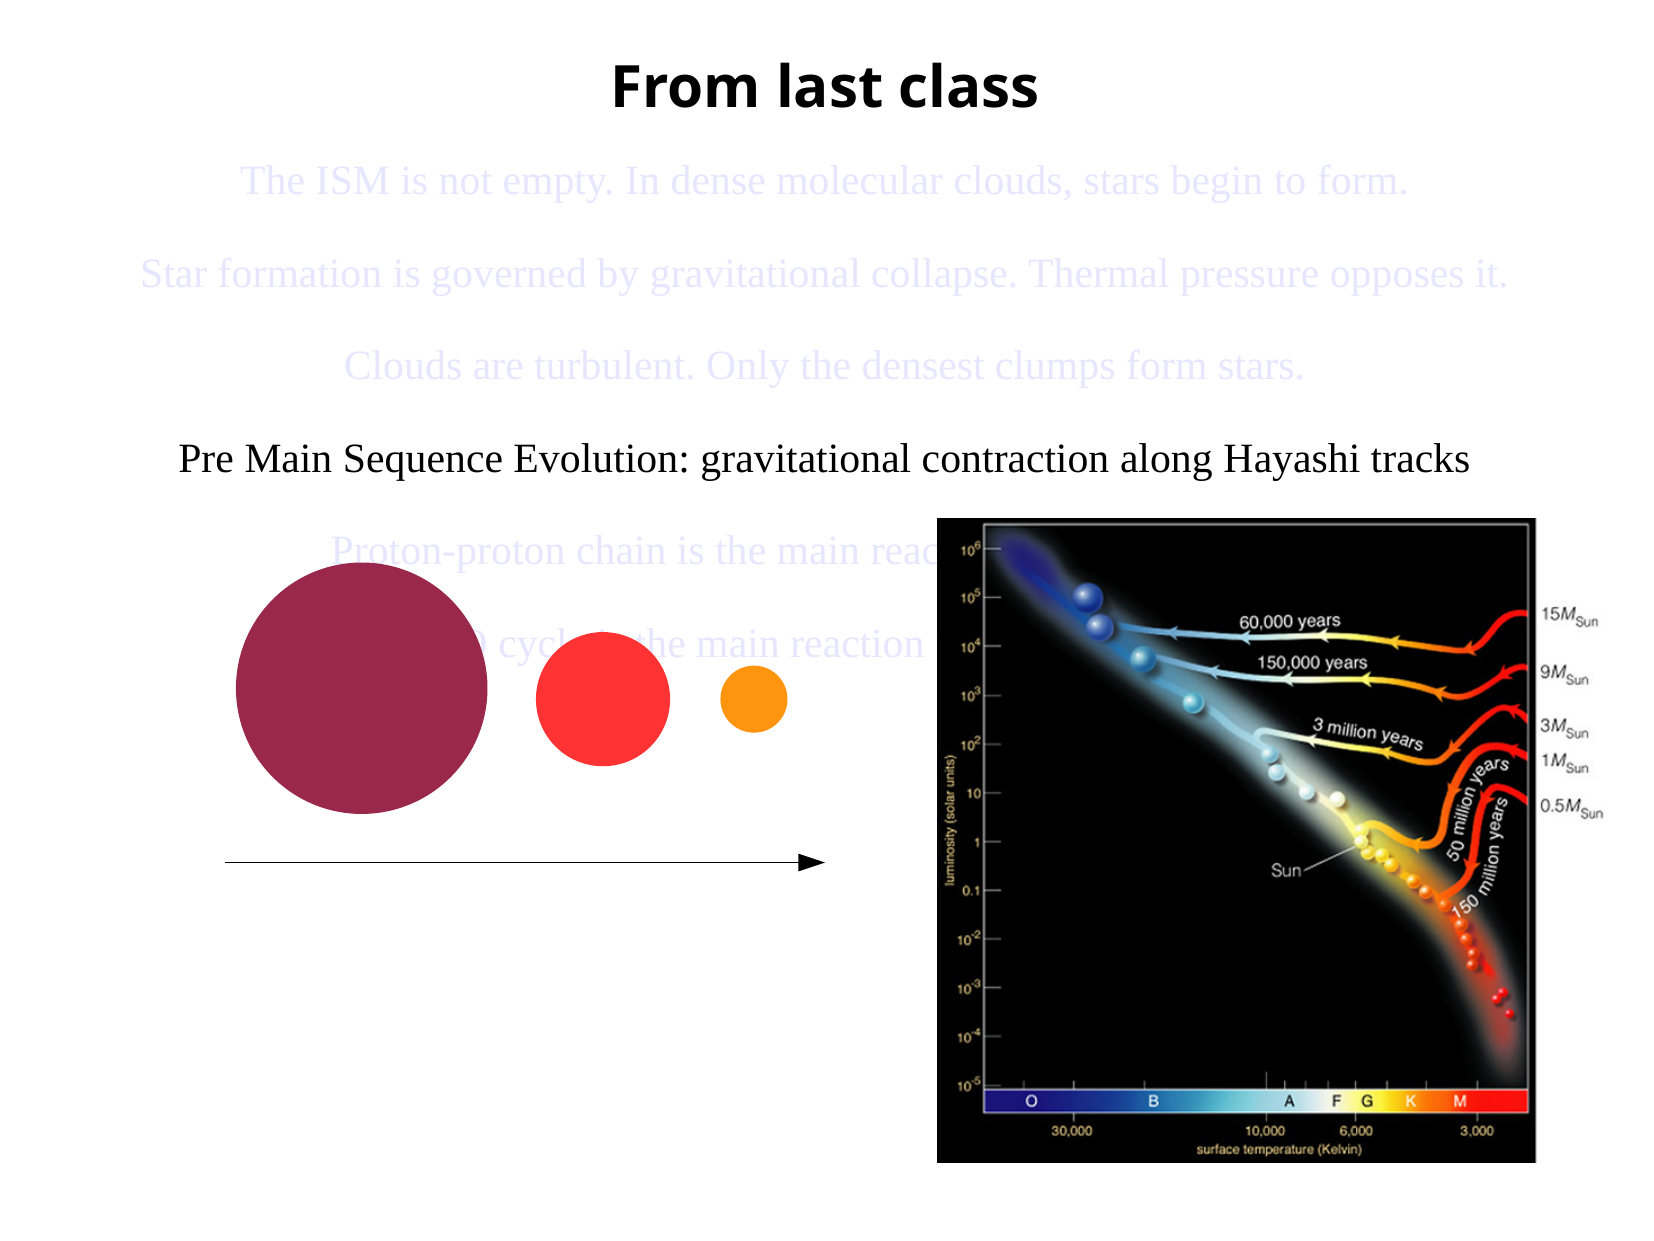

From last class
The ISM is not empty. In dense molecular clouds, stars begin to form.
Star formation is governed by gravitational collapse. Thermal pressure opposes it.
Clouds are turbulent. Only the densest clumps form stars.
Pre Main Sequence Evolution: gravitational contraction along Hayashi tracks
Proton-proton chain is the main reaction for low mass stars
CNO cycle is the main reaction for high mass stars